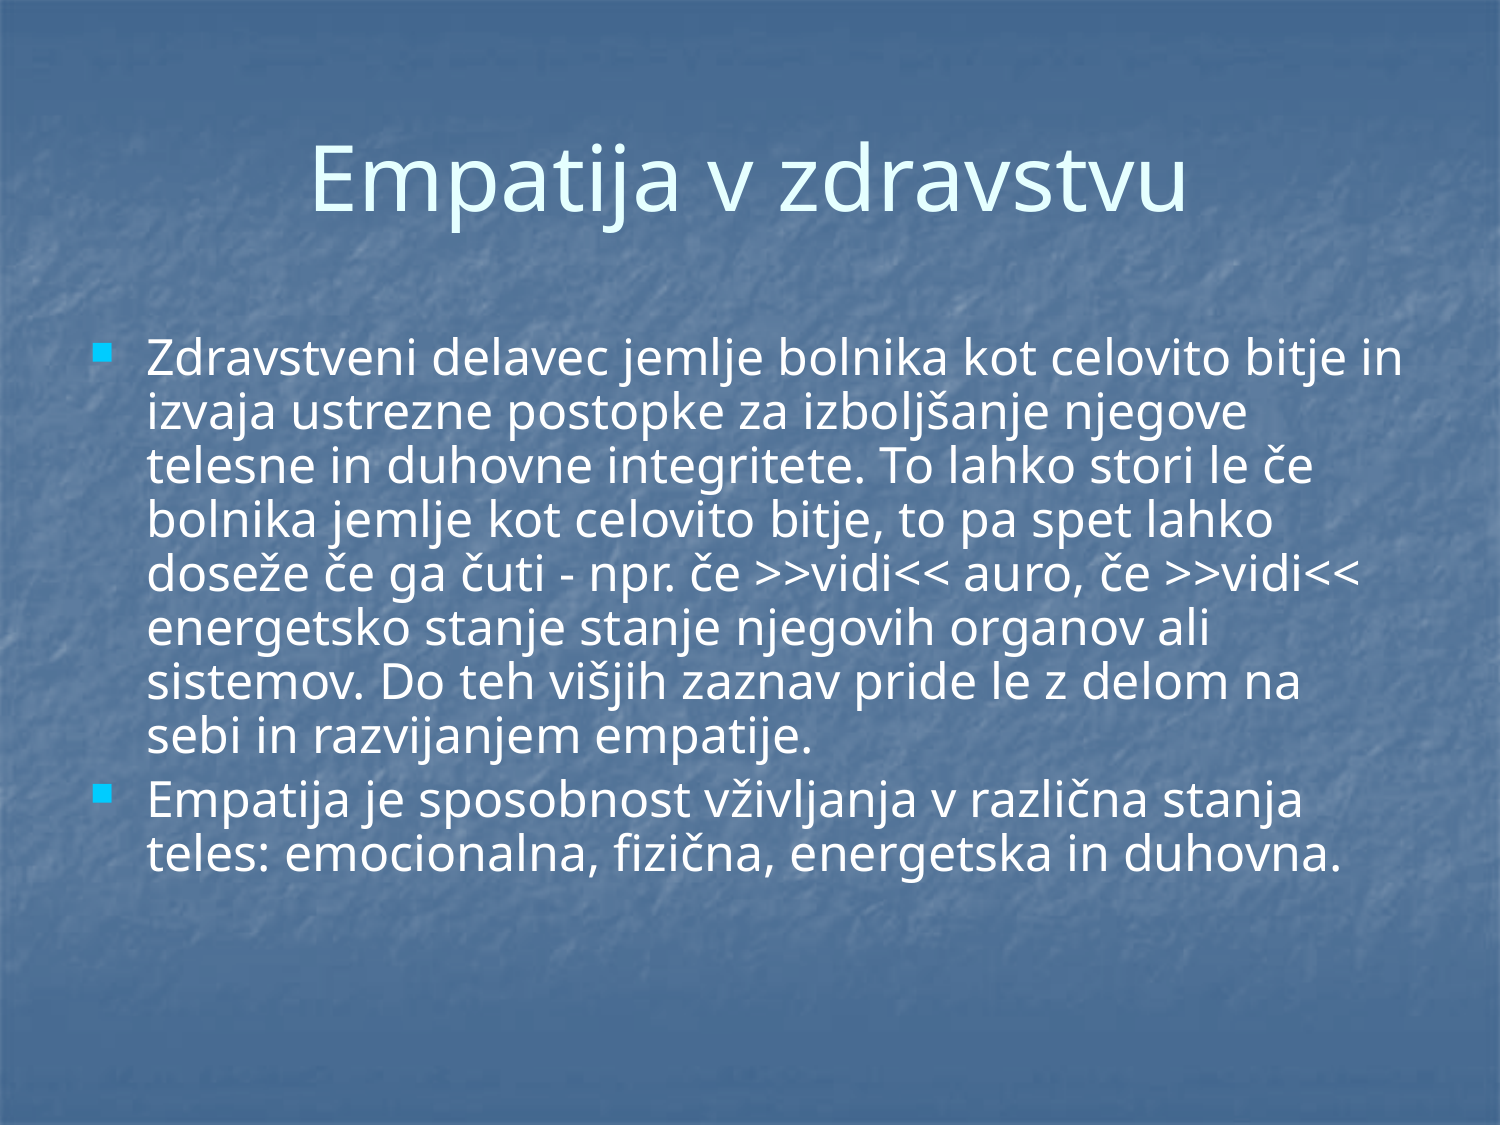

# Empatija v zdravstvu
Zdravstveni delavec jemlje bolnika kot celovito bitje in izvaja ustrezne postopke za izboljšanje njegove telesne in duhovne integritete. To lahko stori le če bolnika jemlje kot celovito bitje, to pa spet lahko doseže če ga čuti - npr. če >>vidi<< auro, če >>vidi<< energetsko stanje stanje njegovih organov ali sistemov. Do teh višjih zaznav pride le z delom na sebi in razvijanjem empatije.
Empatija je sposobnost vživljanja v različna stanja teles: emocionalna, fizična, energetska in duhovna.